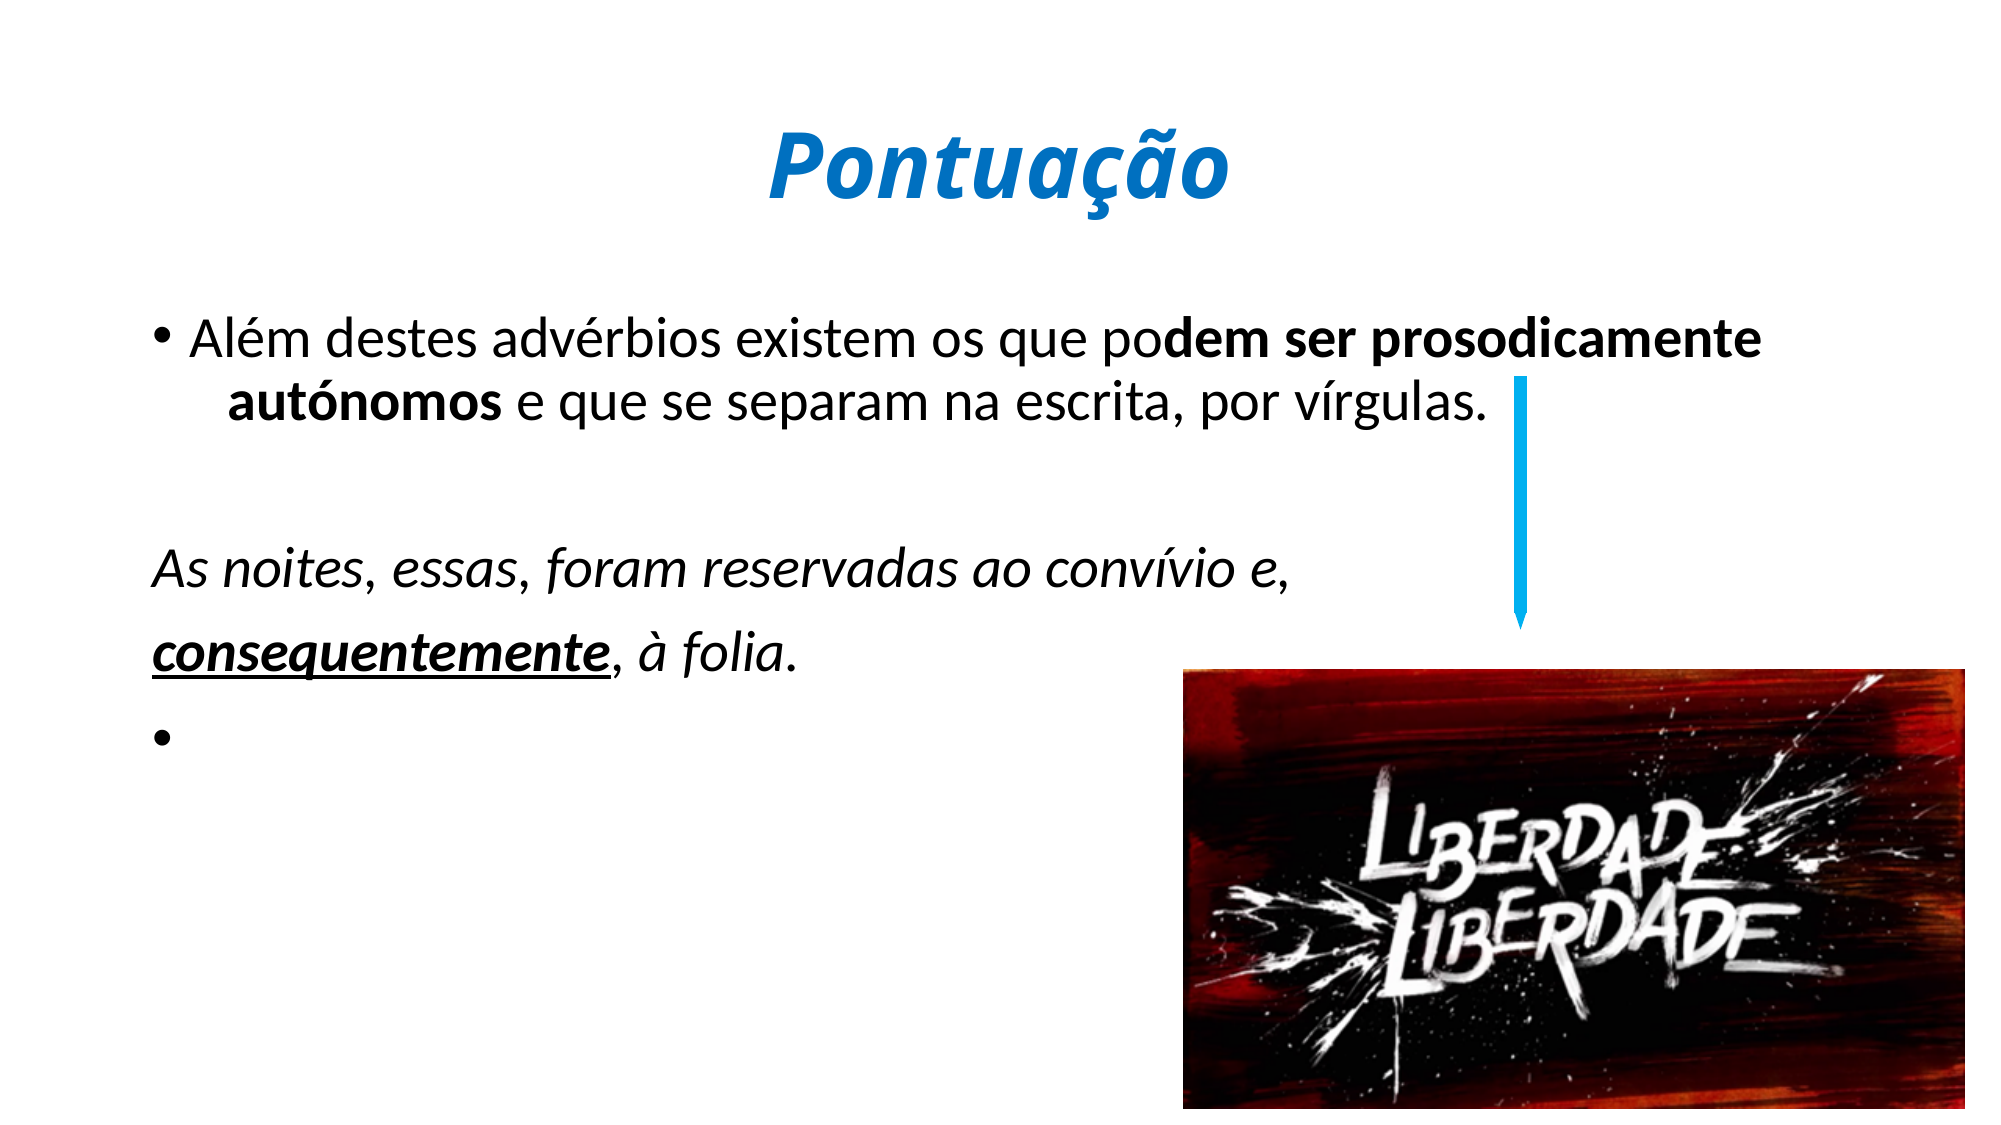

# Pontuação
Além destes advérbios existem os que podem ser prosodicamente autónomos e que se separam na escrita, por vírgulas.
As noites, essas, foram reservadas ao convívio e,
consequentemente, à folia.